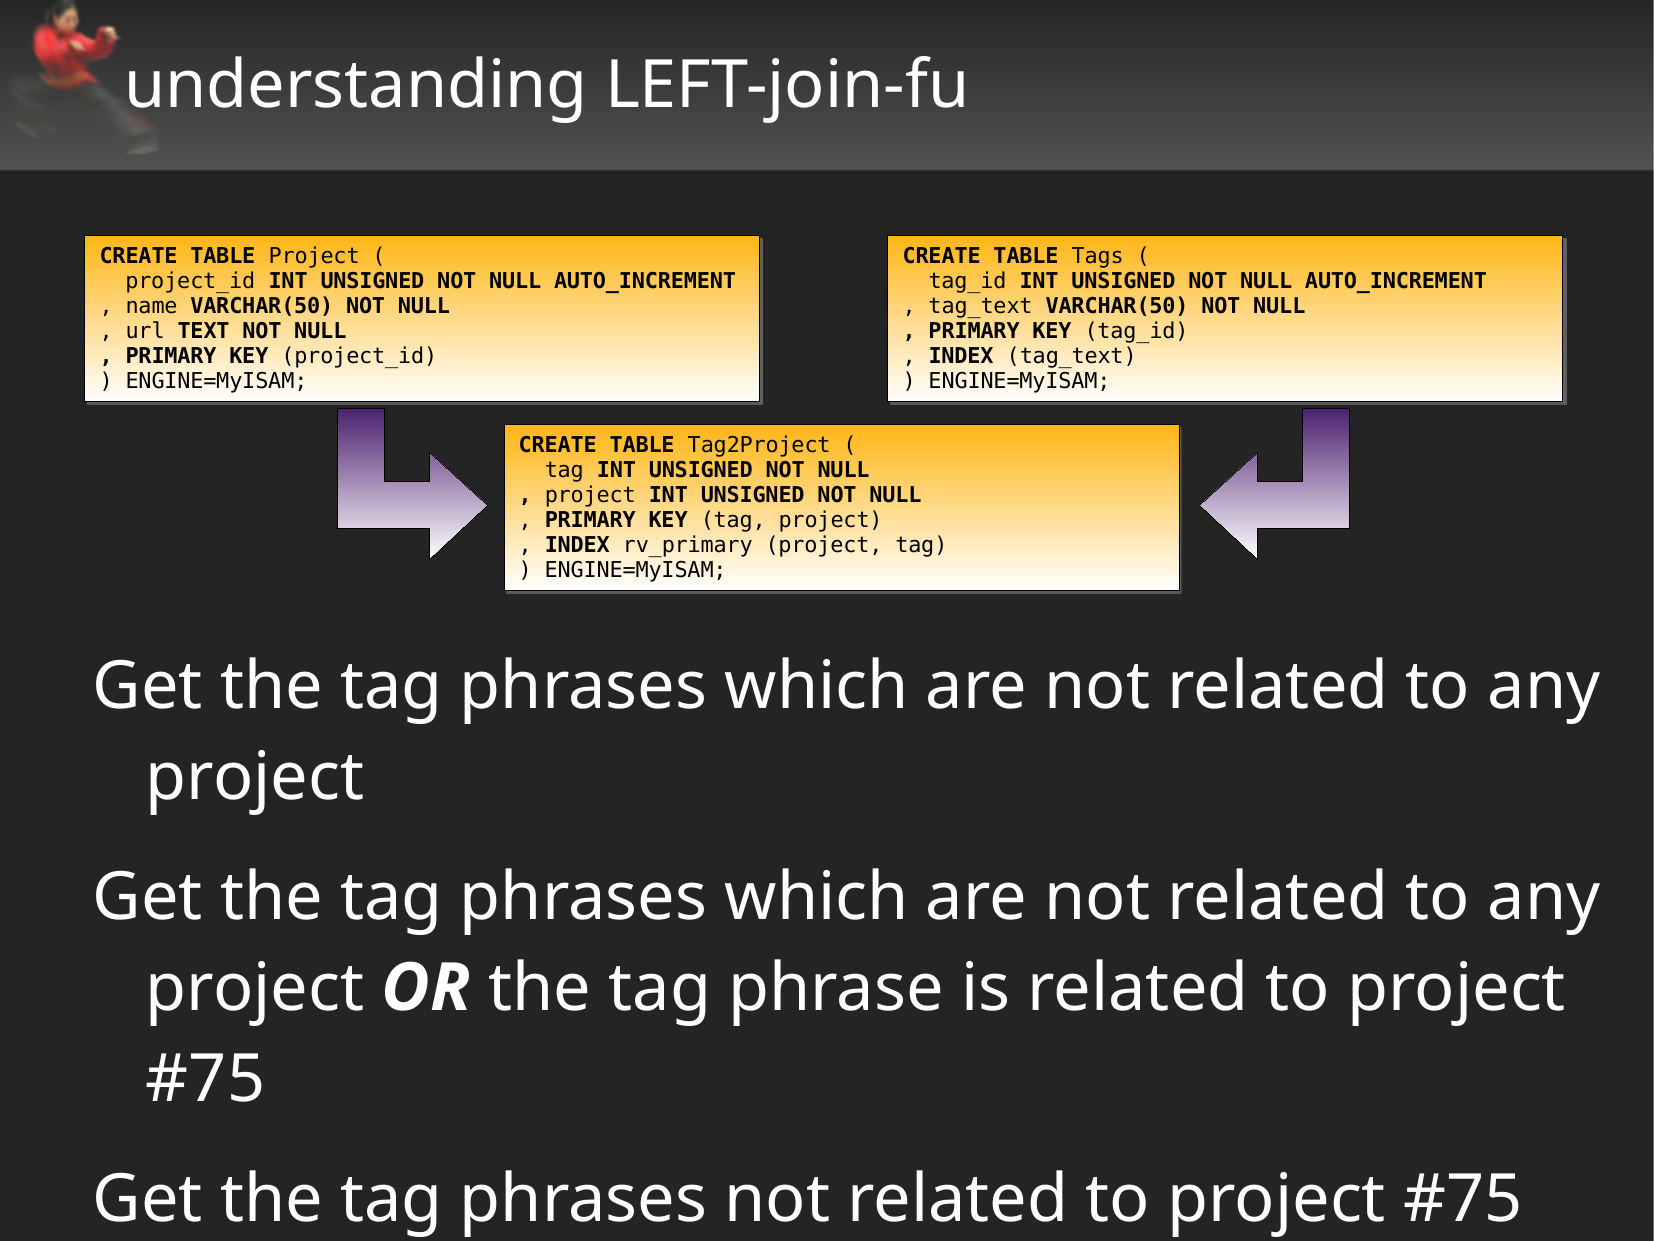

# understanding LEFT-join-fu
CREATE TABLE Project (
 project_id INT UNSIGNED NOT NULL AUTO_INCREMENT
, name VARCHAR(50) NOT NULL
, url TEXT NOT NULL
, PRIMARY KEY (project_id)
) ENGINE=MyISAM;
CREATE TABLE Tags (
 tag_id INT UNSIGNED NOT NULL AUTO_INCREMENT
, tag_text VARCHAR(50) NOT NULL
, PRIMARY KEY (tag_id)
, INDEX (tag_text)
) ENGINE=MyISAM;
CREATE TABLE Tag2Project (
 tag INT UNSIGNED NOT NULL
, project INT UNSIGNED NOT NULL
, PRIMARY KEY (tag, project)
, INDEX rv_primary (project, tag)
) ENGINE=MyISAM;
Get the tag phrases which are not related to any project
Get the tag phrases which are not related to any project OR the tag phrase is related to project #75
Get the tag phrases not related to project #75